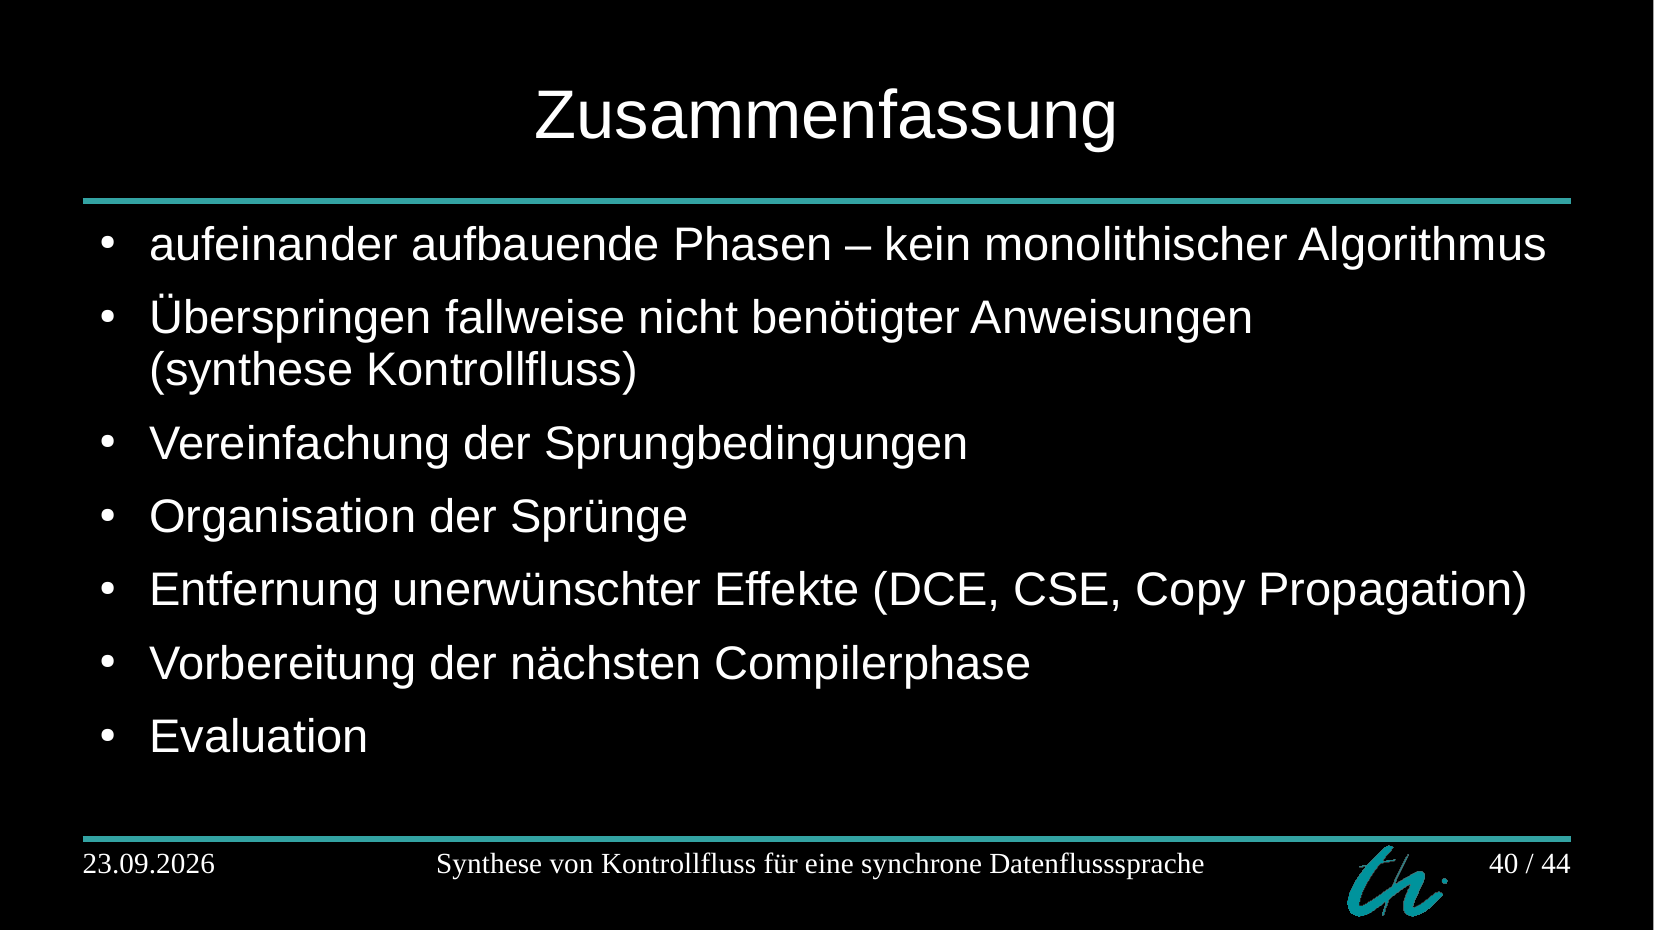

# Zusammenfassung
aufeinander aufbauende Phasen – kein monolithischer Algorithmus
Überspringen fallweise nicht benötigter Anweisungen
(synthese Kontrollfluss)
Vereinfachung der Sprungbedingungen
Organisation der Sprünge
Entfernung unerwünschter Effekte (DCE, CSE, Copy Propagation)
Vorbereitung der nächsten Compilerphase
Evaluation
Synthese von Kontrollfluss für eine synchrone Datenflusssprache
40